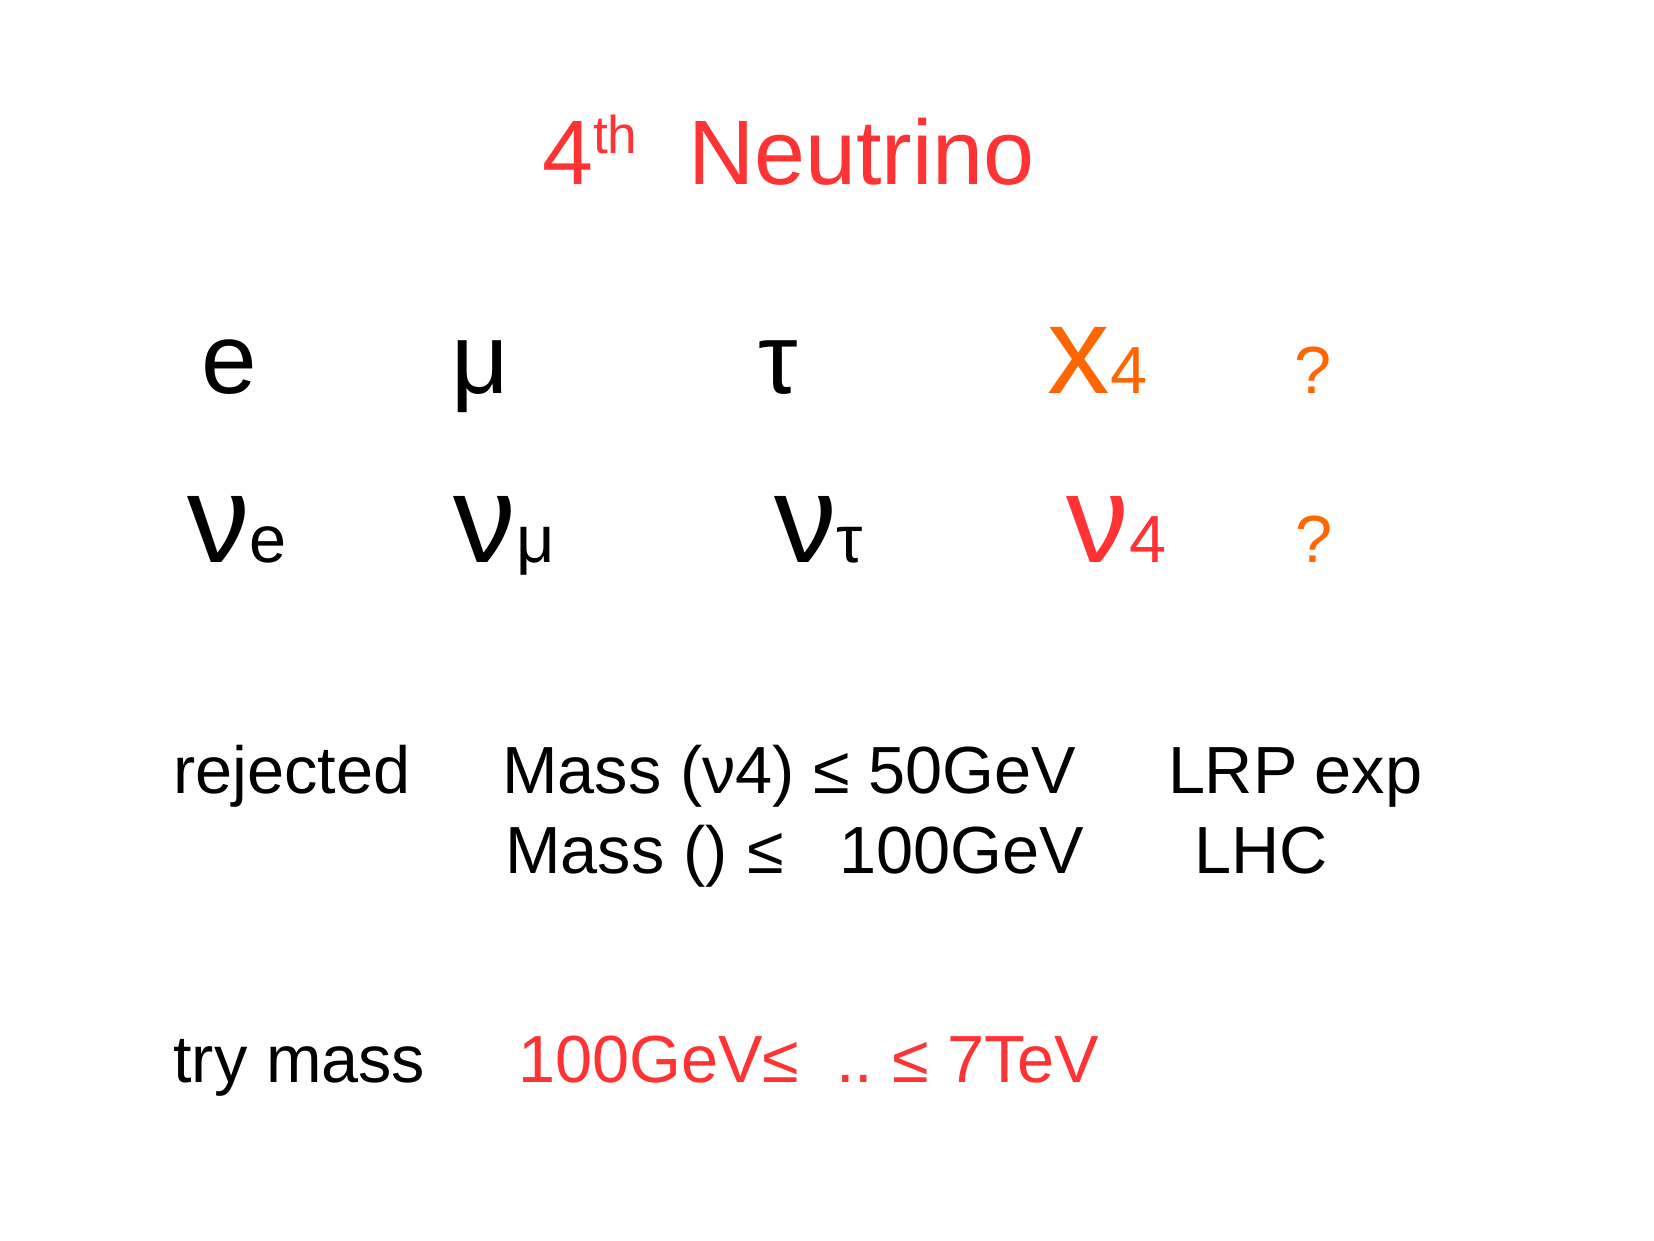

# 4th Neutrino
 e μ τ x4 ?
 νe νμ ντ ν4 ?
 rejected Mass (ν4) ≤ 50GeV LRP exp Mass () ≤ 100GeV LHC
 try mass 100GeV≤ .. ≤ 7TeV